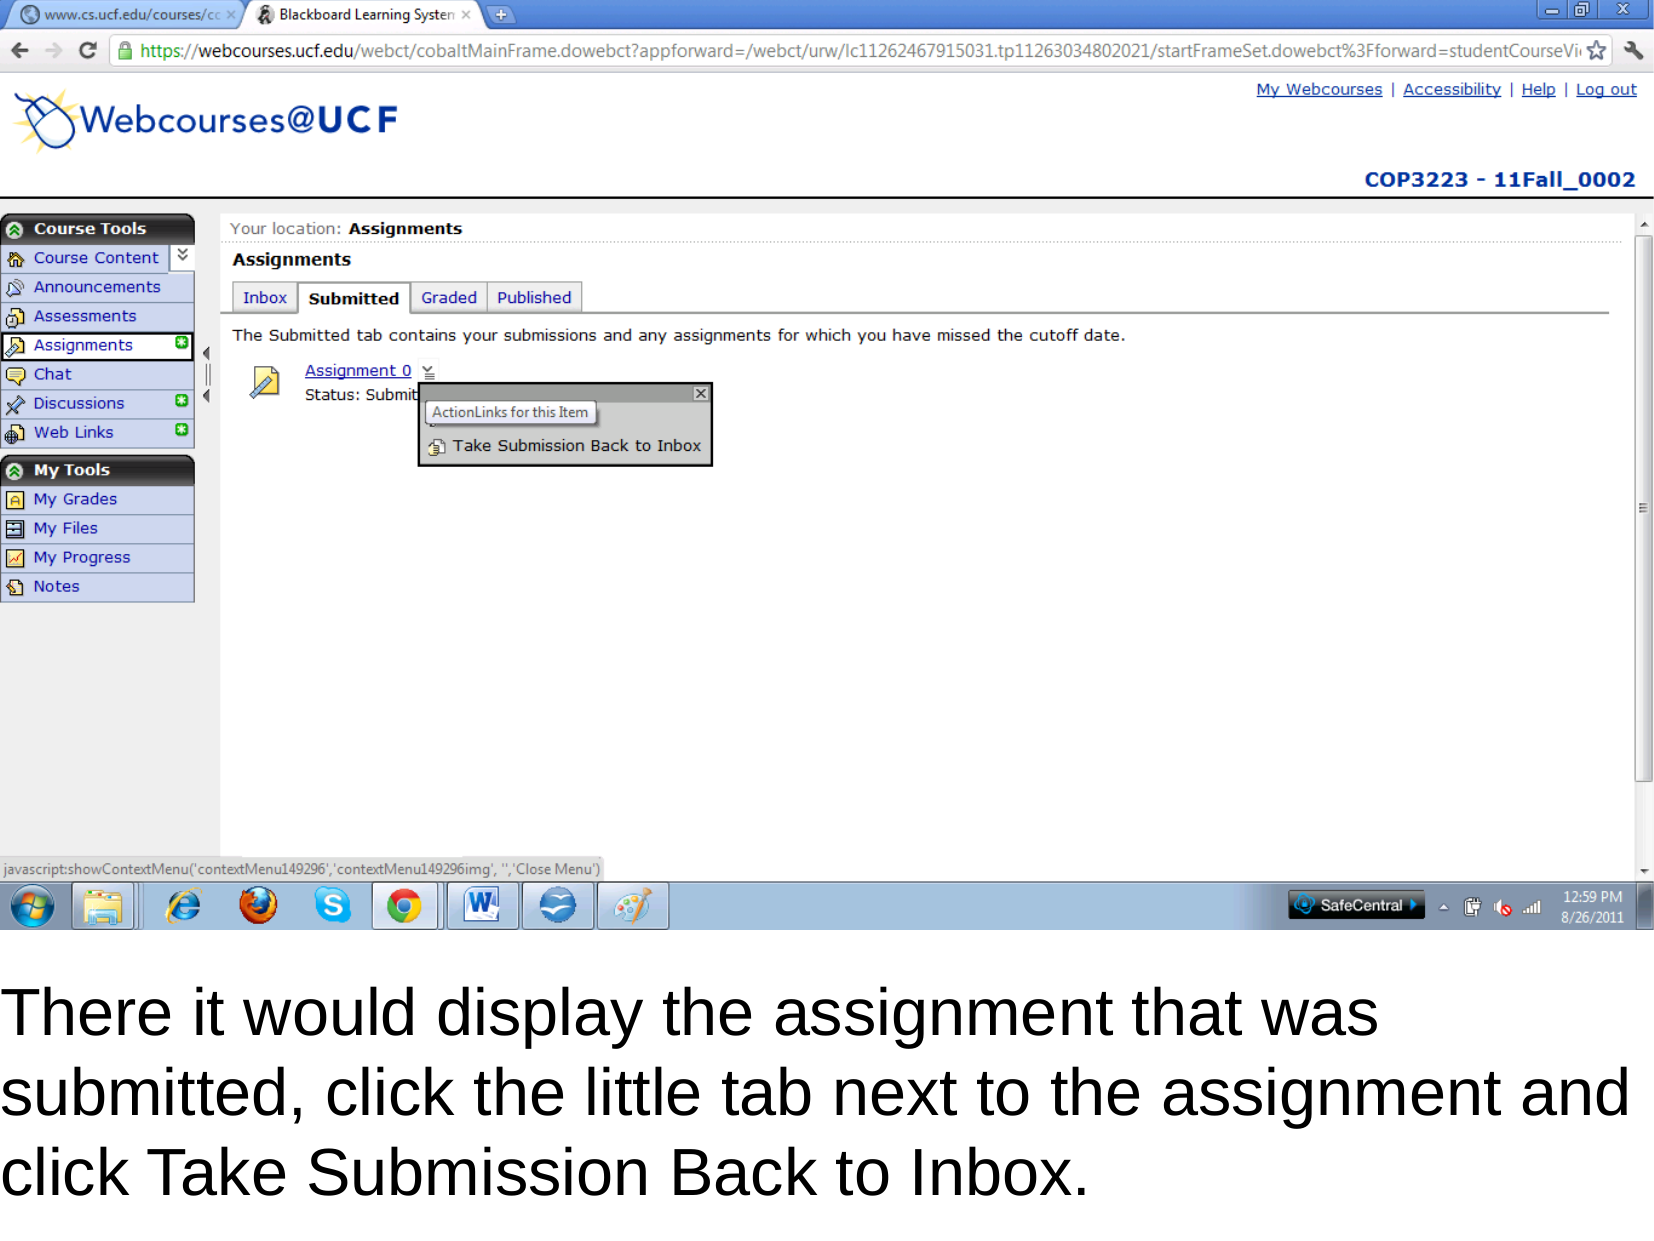

There it would display the assignment that was submitted, click the little tab next to the assignment and click Take Submission Back to Inbox.